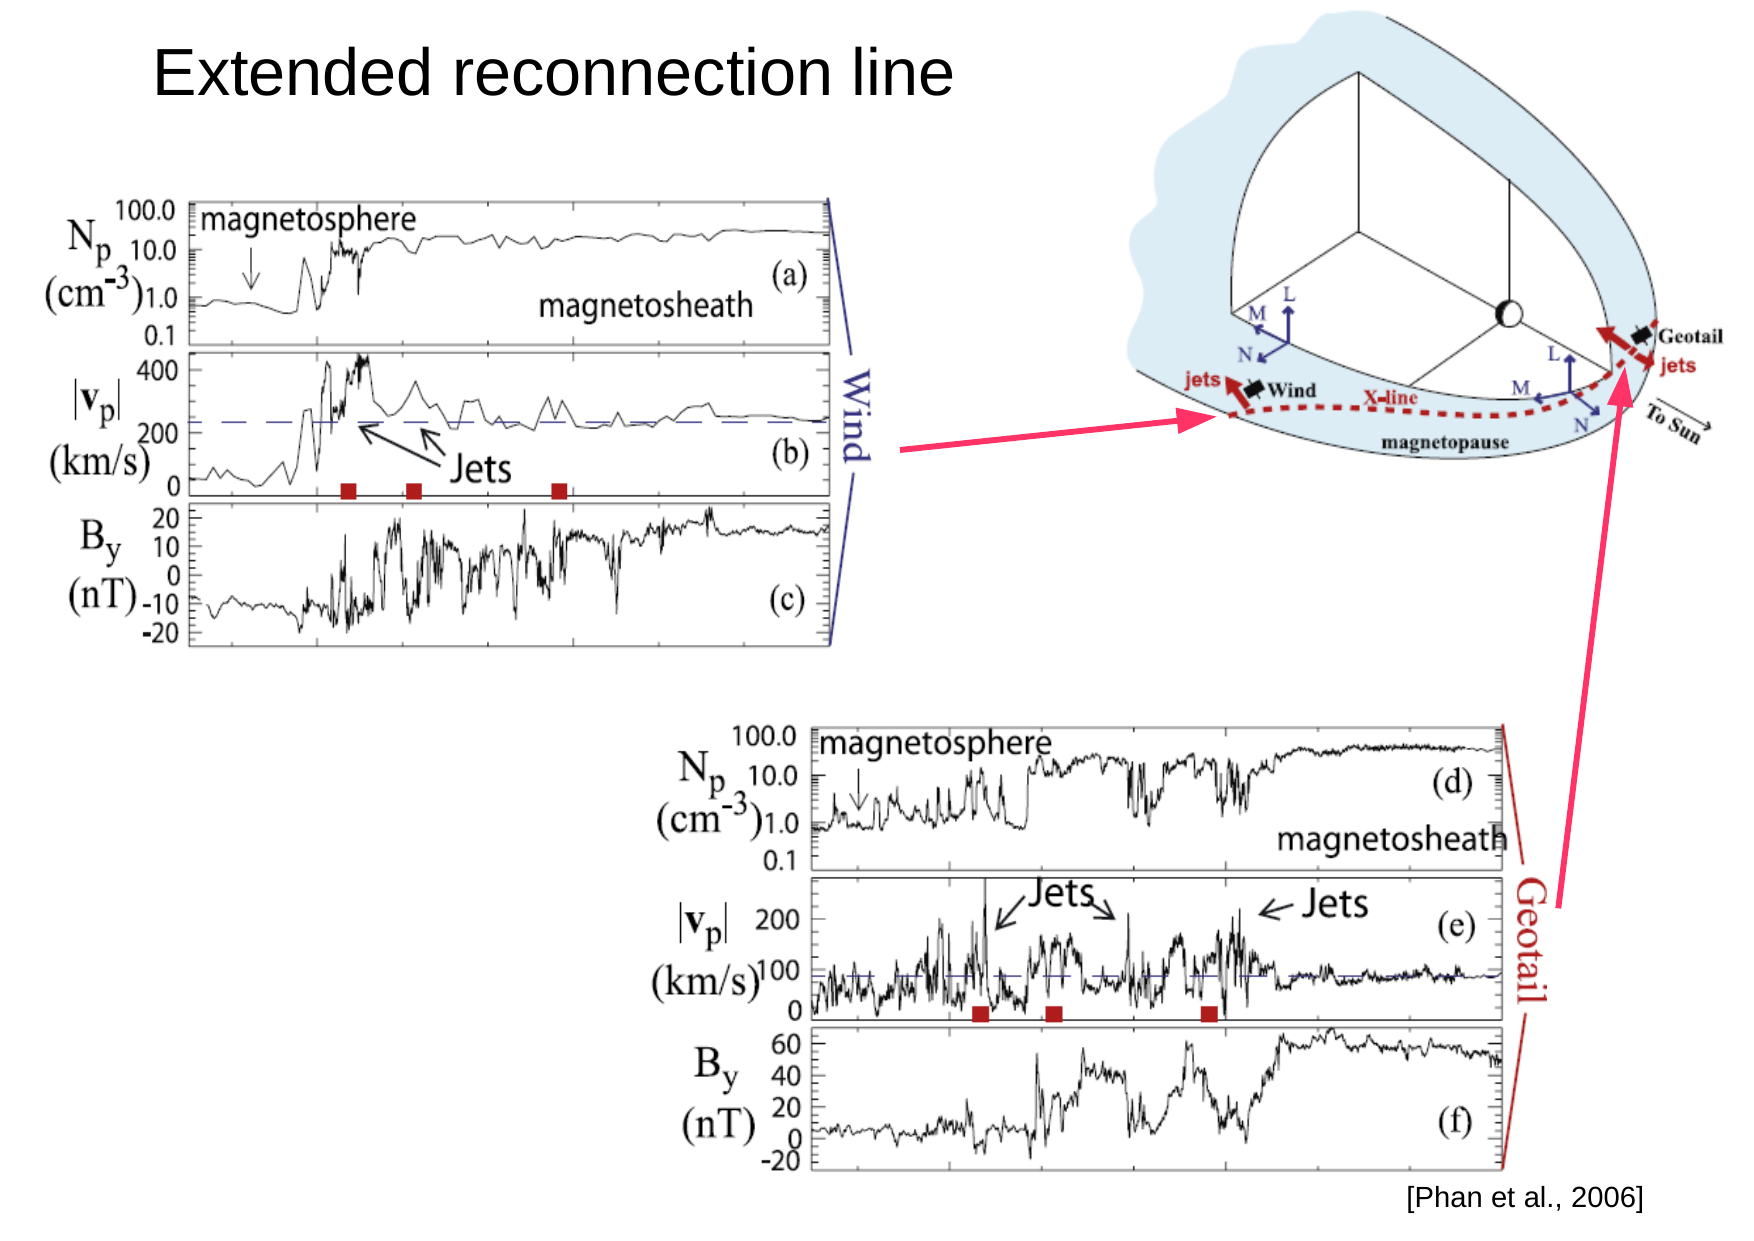

# Extended reconnection line
[Phan et al., 2006]